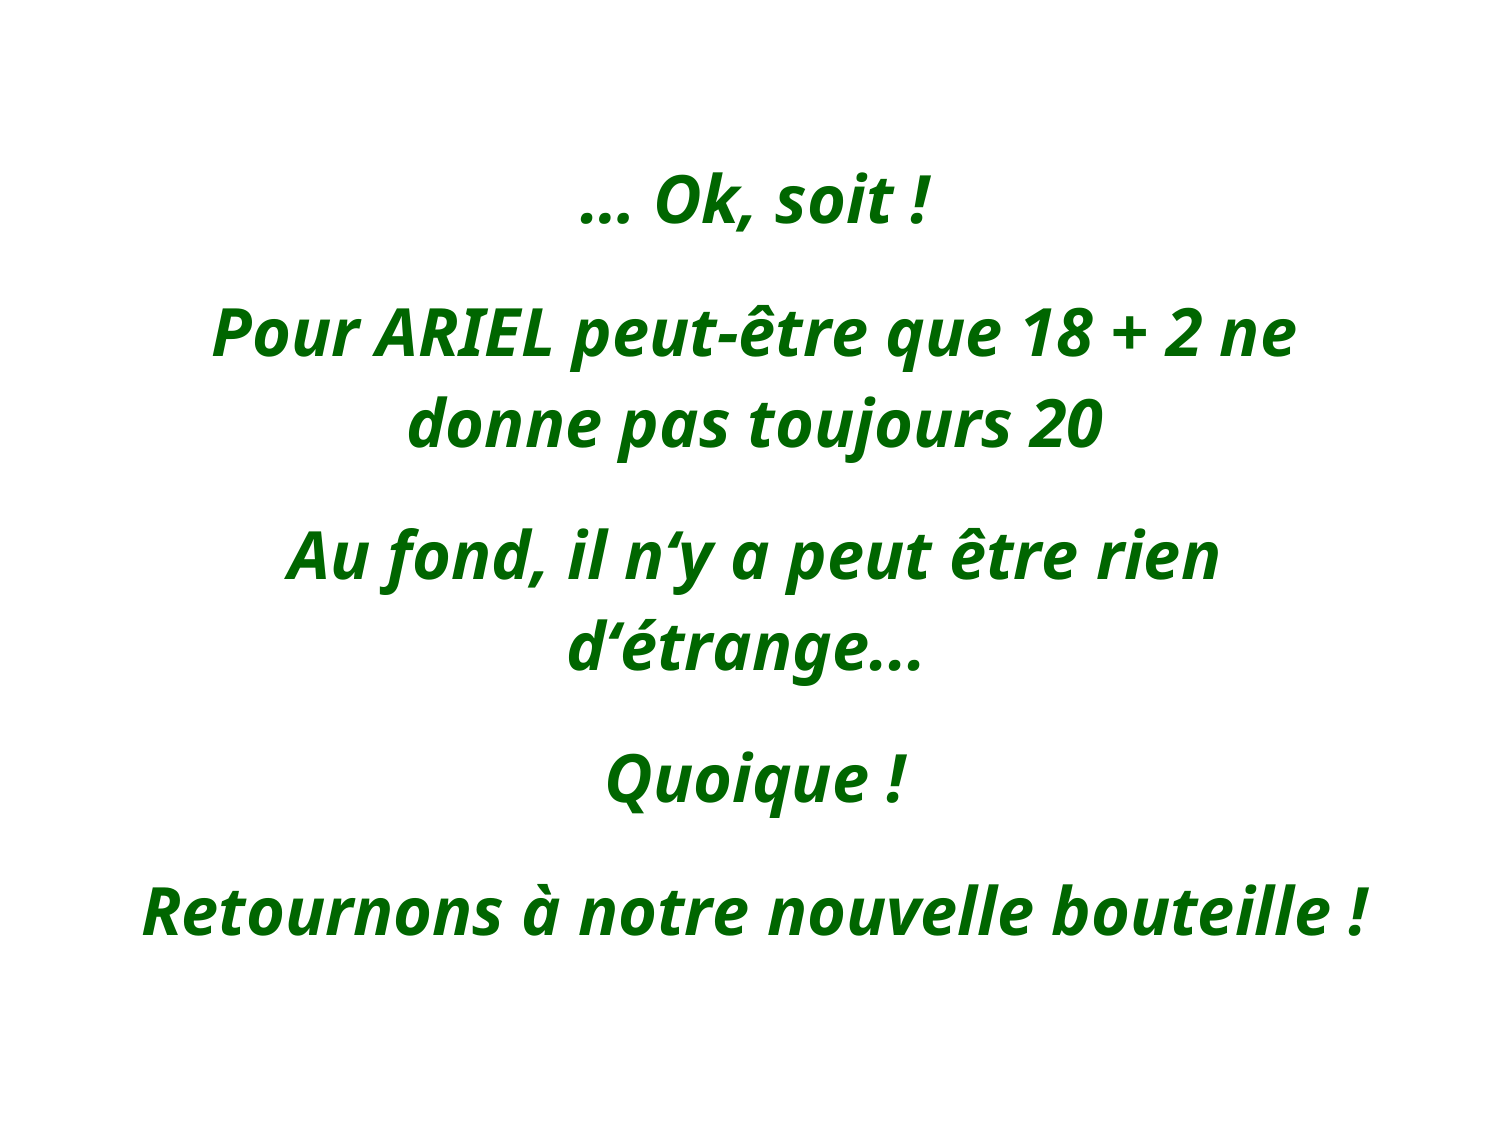

… Ok, soit !
Pour ARIEL peut-être que 18 + 2 ne donne pas toujours 20
Au fond, il n‘y a peut être rien d‘étrange...
Quoique !
Retournons à notre nouvelle bouteille !